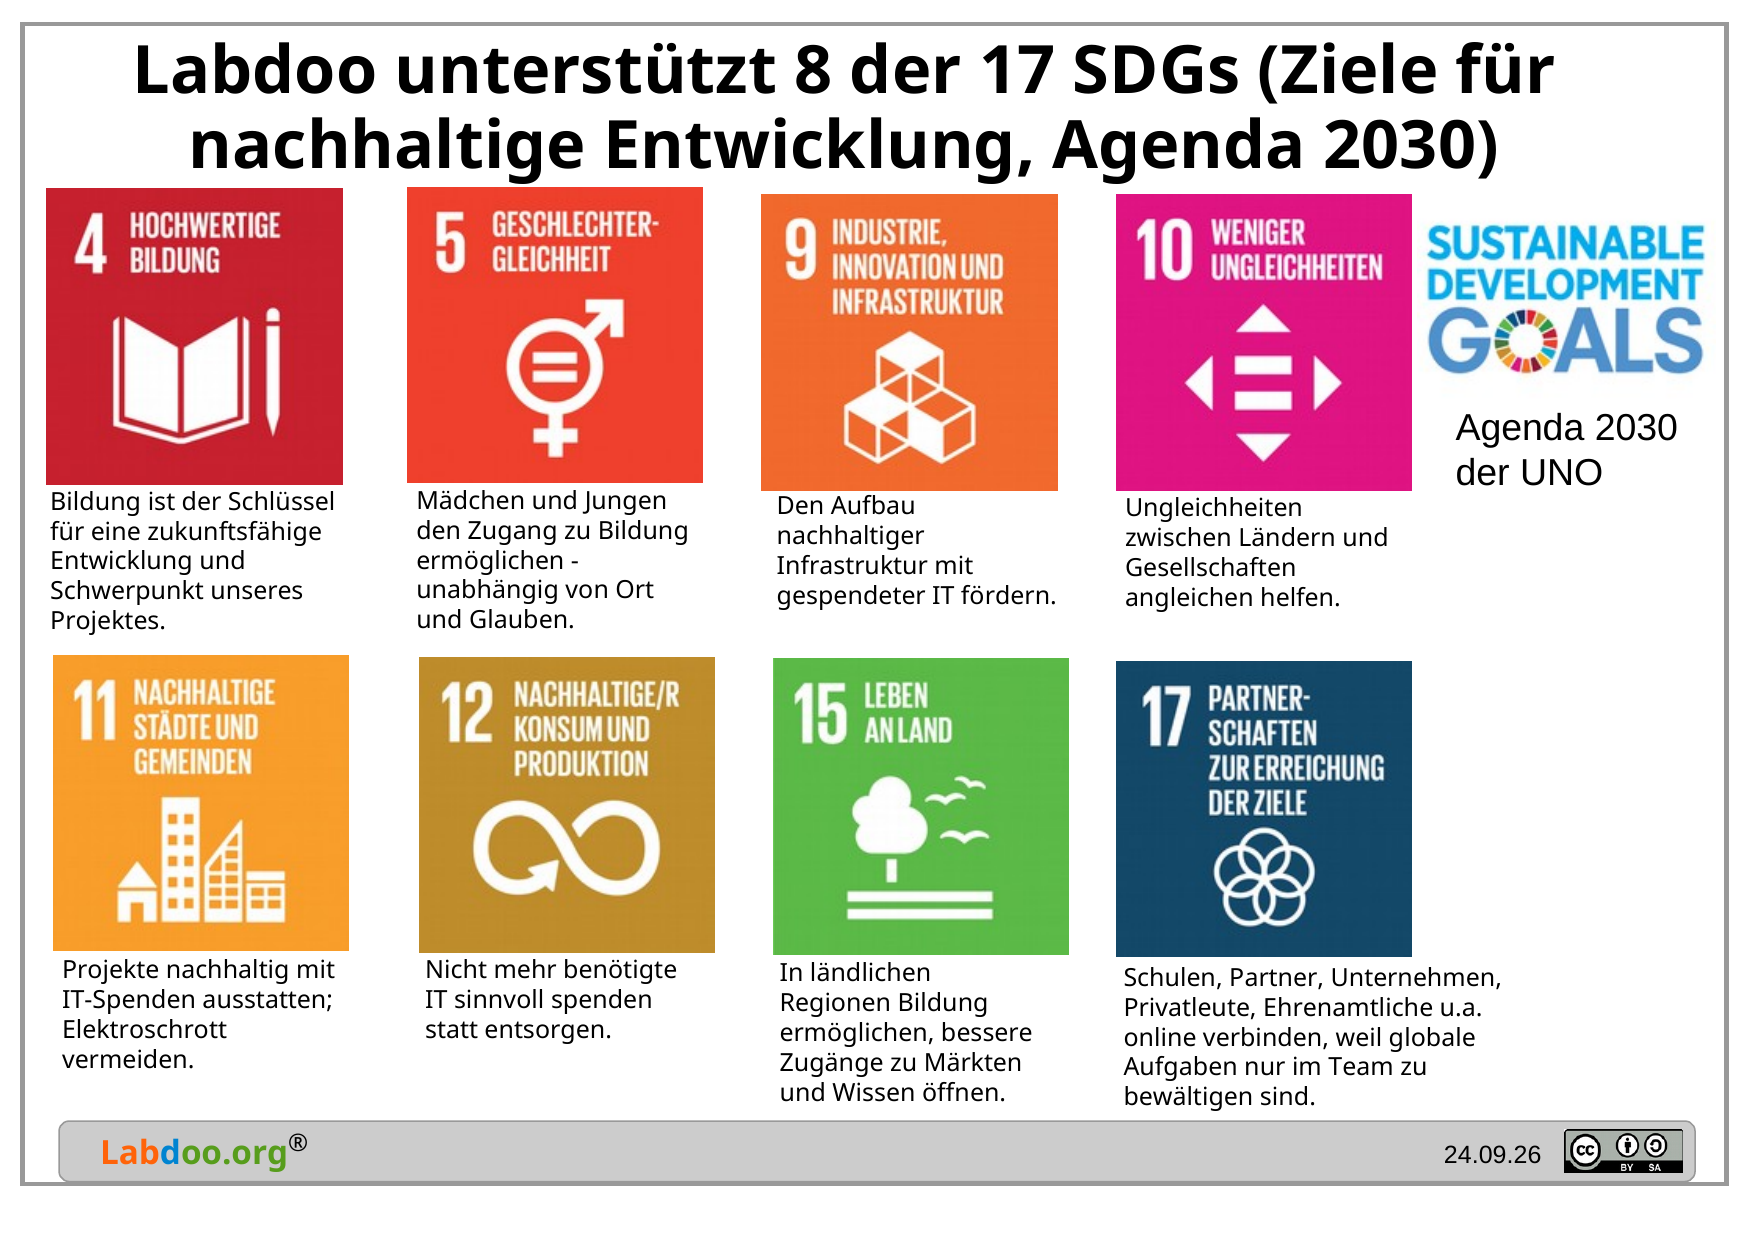

# Labdoo unterstützt 8 der 17 SDGs (Ziele für nachhaltige Entwicklung, Agenda 2030)
Agenda 2030 der UNO
Mädchen und Jungen den Zugang zu Bildung ermöglichen - unabhängig von Ort und Glauben.
Bildung ist der Schlüssel für eine zukunftsfähige Entwicklung und Schwerpunkt unseres Projektes.
Den Aufbau nachhaltiger Infrastruktur mit gespendeter IT fördern.
Ungleichheiten zwischen Ländern und Gesellschaften angleichen helfen.
Projekte nachhaltig mit IT-Spenden ausstatten; Elektroschrott vermeiden.
Nicht mehr benötigte IT sinnvoll spenden statt entsorgen.
In ländlichen Regionen Bildung ermöglichen, bessere Zugänge zu Märkten und Wissen öffnen.
Schulen, Partner, Unternehmen, Privatleute, Ehrenamtliche u.a. online verbinden, weil globale Aufgaben nur im Team zu bewältigen sind.
Labdoo.org®